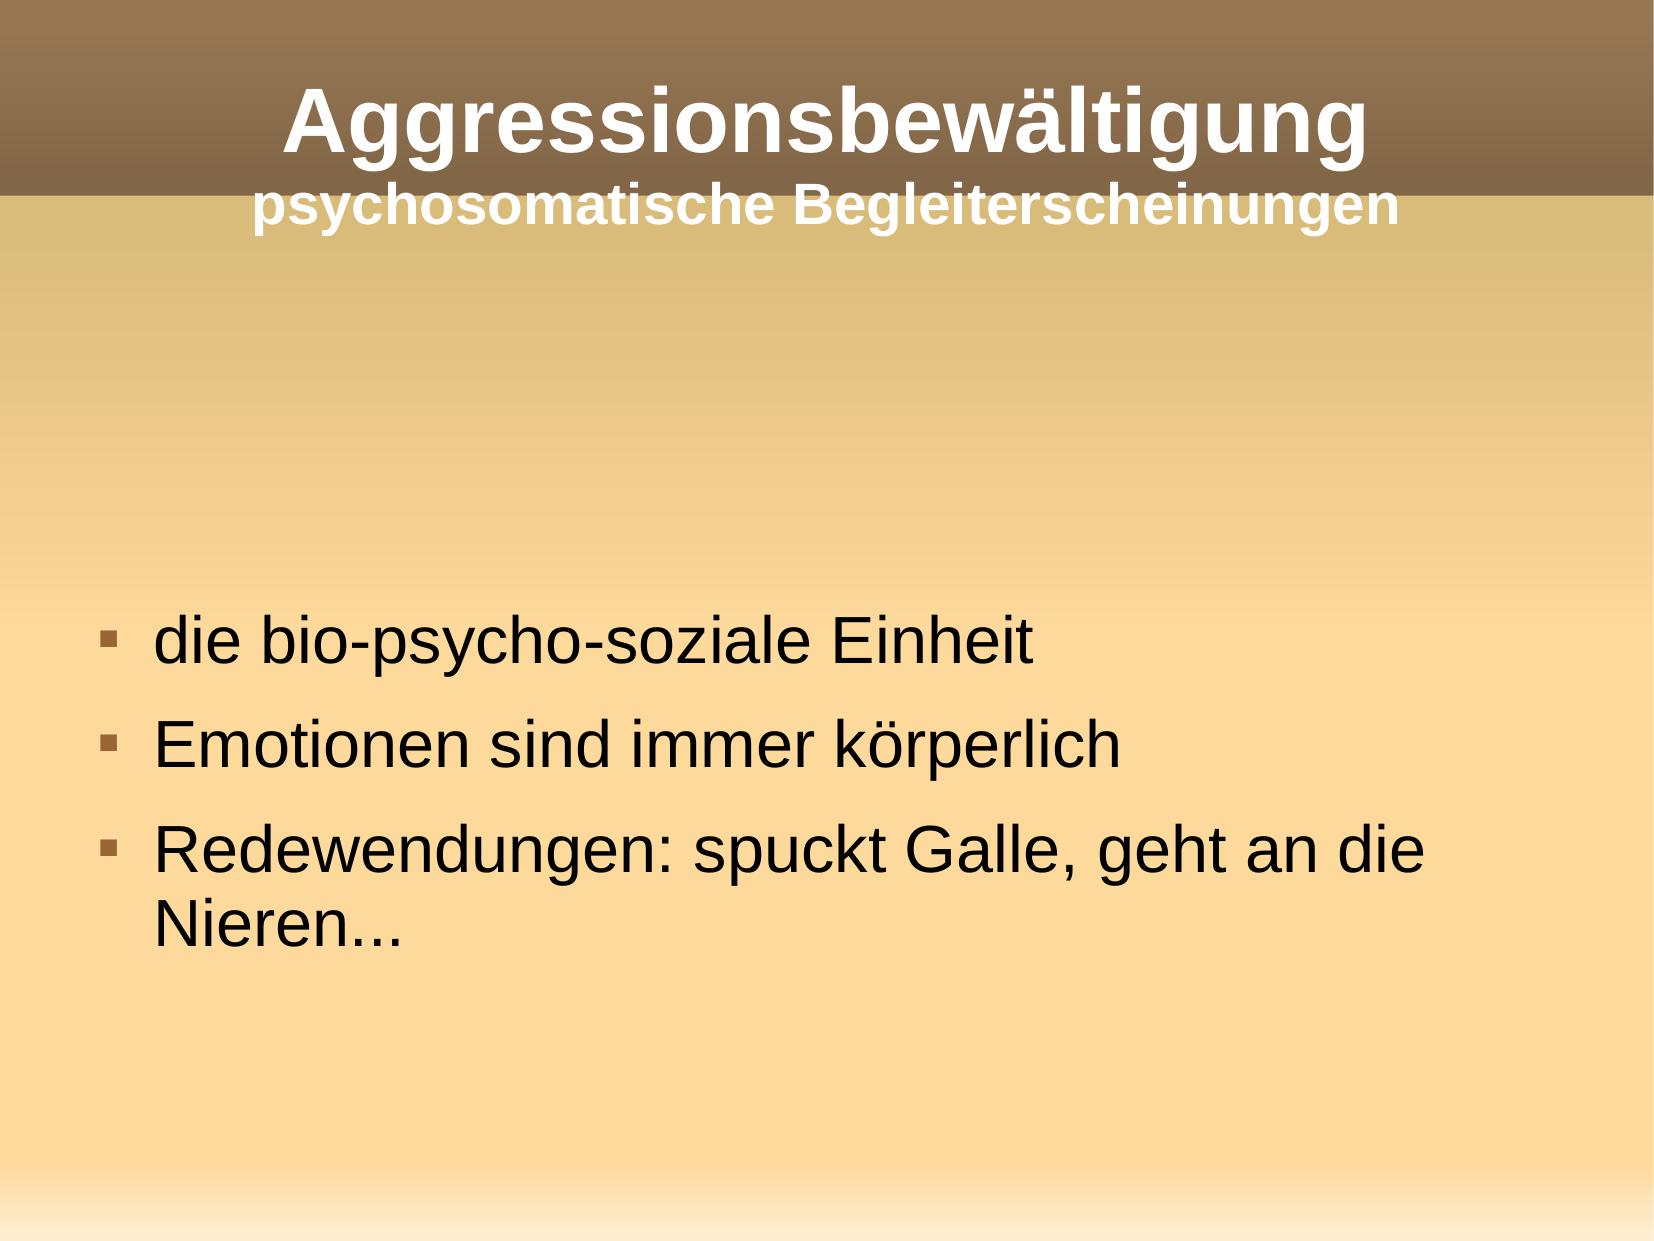

# Aggressionsbewältigung psychosomatische Begleiterscheinungen
die bio-psycho-soziale Einheit
Emotionen sind immer körperlich
Redewendungen: spuckt Galle, geht an die Nieren...